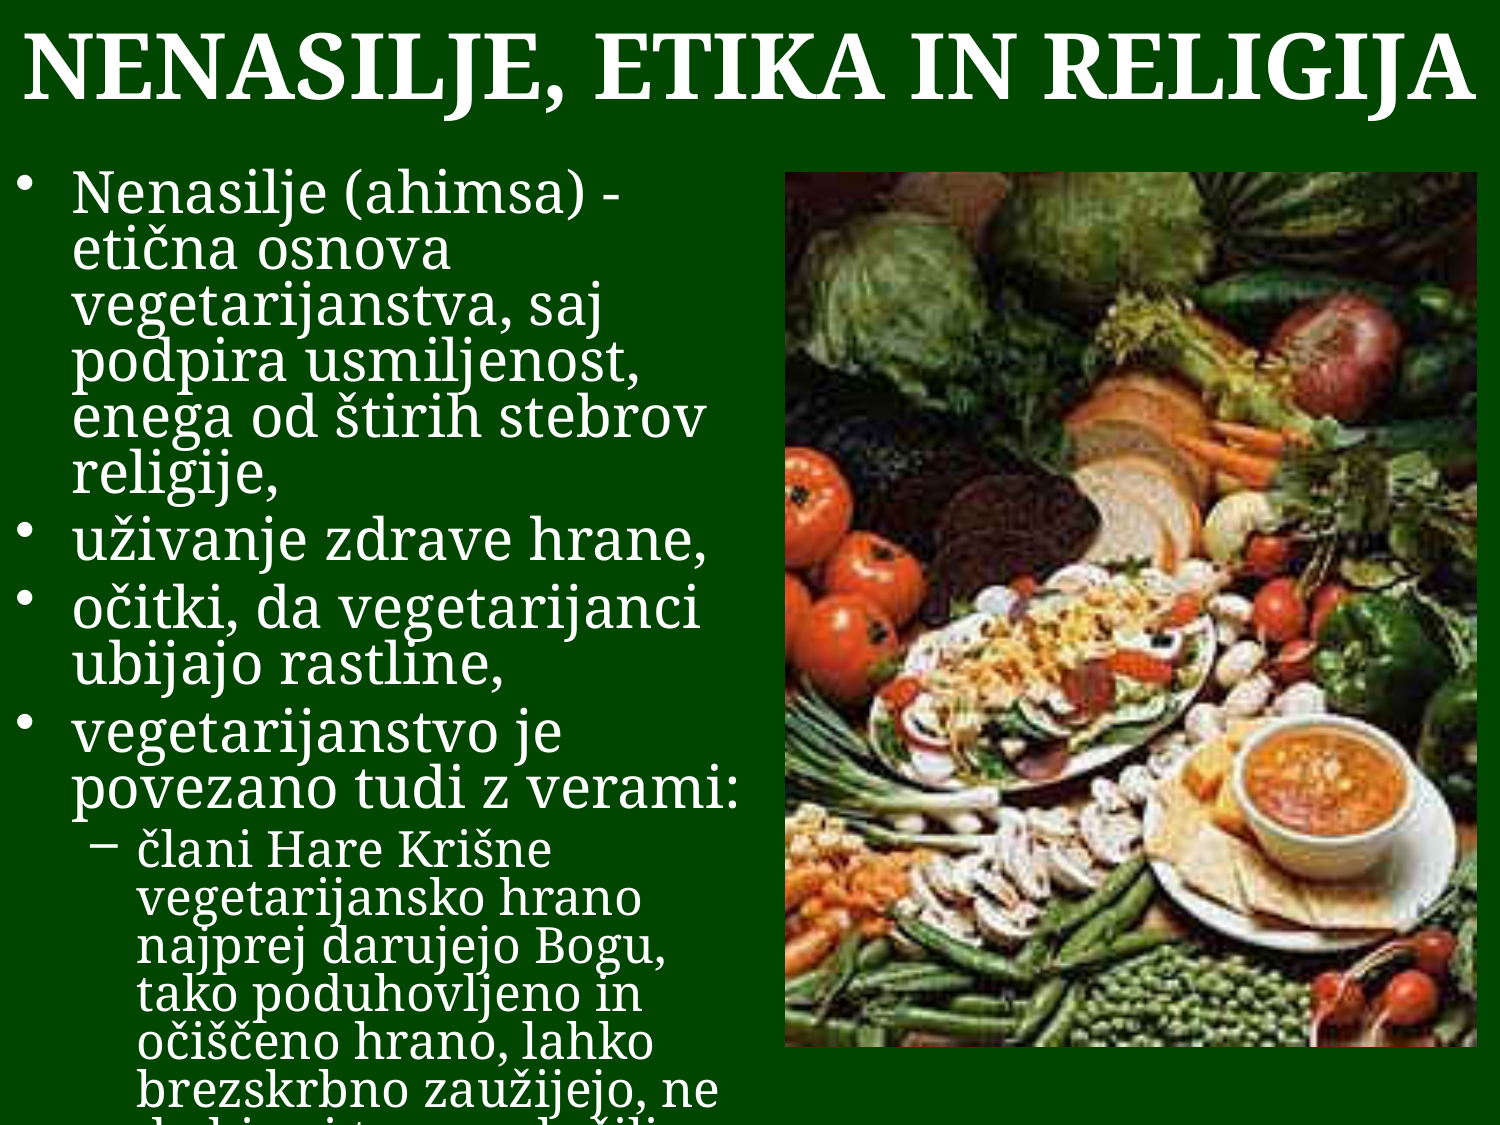

# NENASILJE, ETIKA IN RELIGIJA
Nenasilje (ahimsa) - etična osnova vegetarijanstva, saj podpira usmiljenost, enega od štirih stebrov religije,
uživanje zdrave hrane,
očitki, da vegetarijanci ubijajo rastline,
vegetarijanstvo je povezano tudi z verami:
člani Hare Krišne vegetarijansko hrano najprej darujejo Bogu, tako poduhovljeno in očiščeno hrano, lahko brezskrbno zaužijejo, ne da bi pri tem prekršili zakone narave.